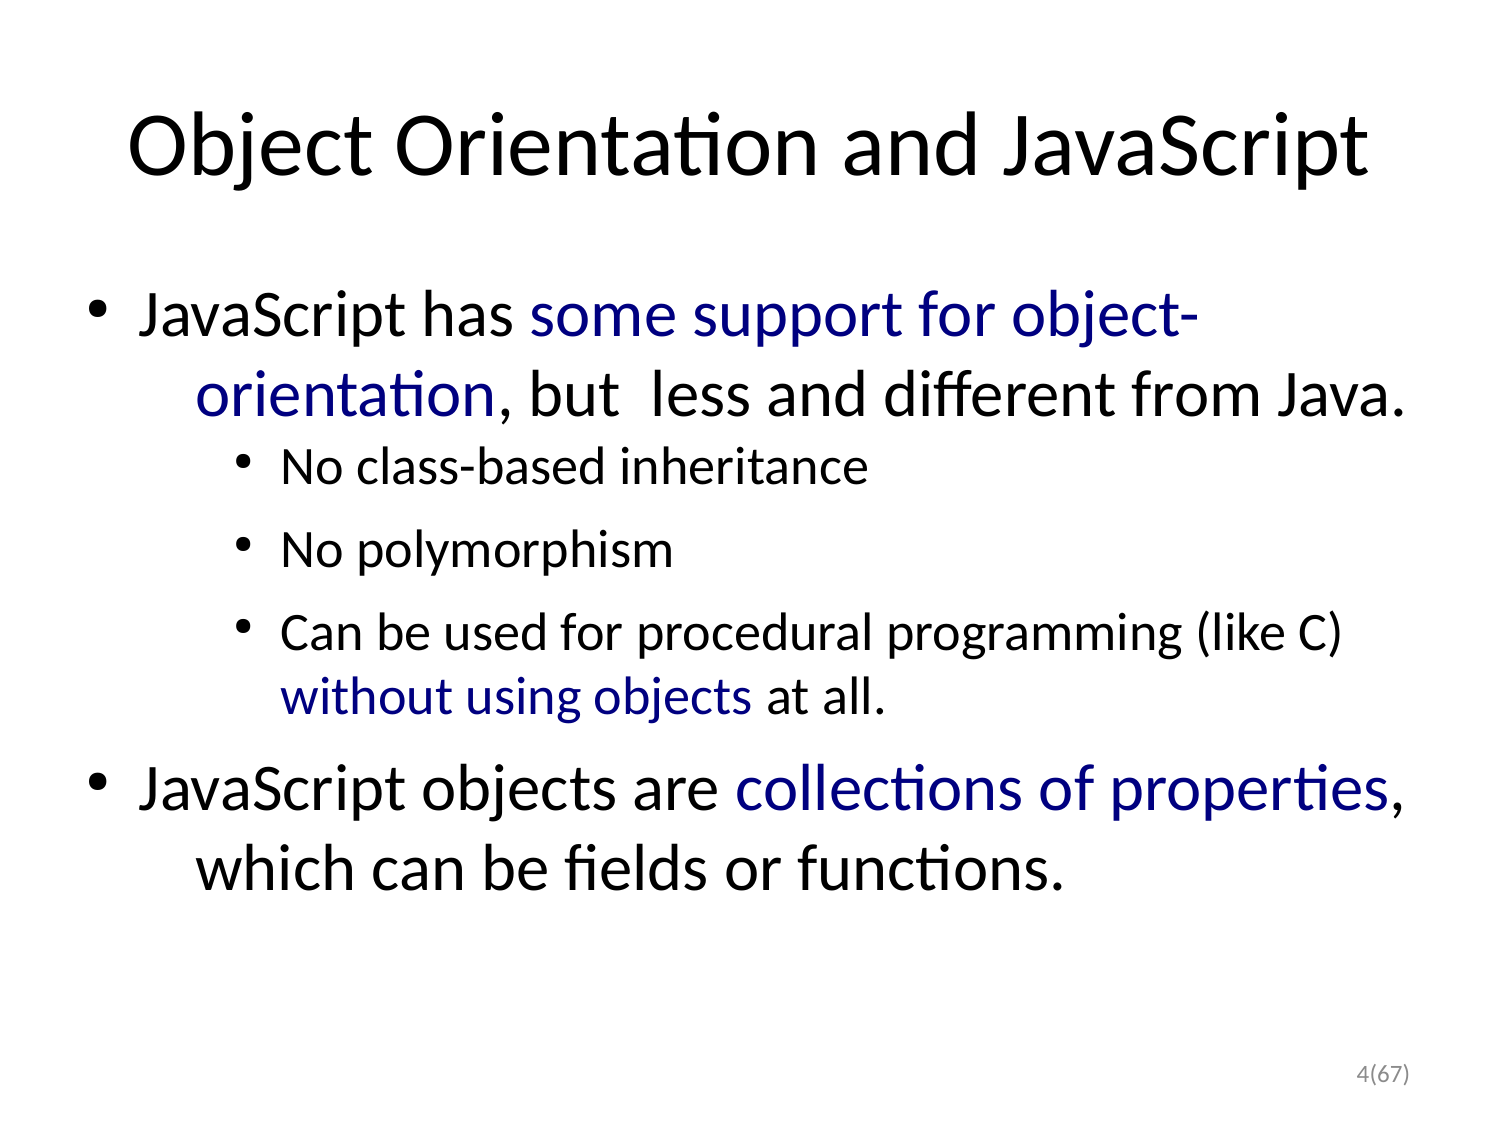

# Object Orientation and JavaScript
JavaScript has some support for object-orientation, but less and different from Java.
No class-based inheritance
No polymorphism
Can be used for procedural programming (like C) without using objects at all.
JavaScript objects are collections of properties, which can be fields or functions.
4